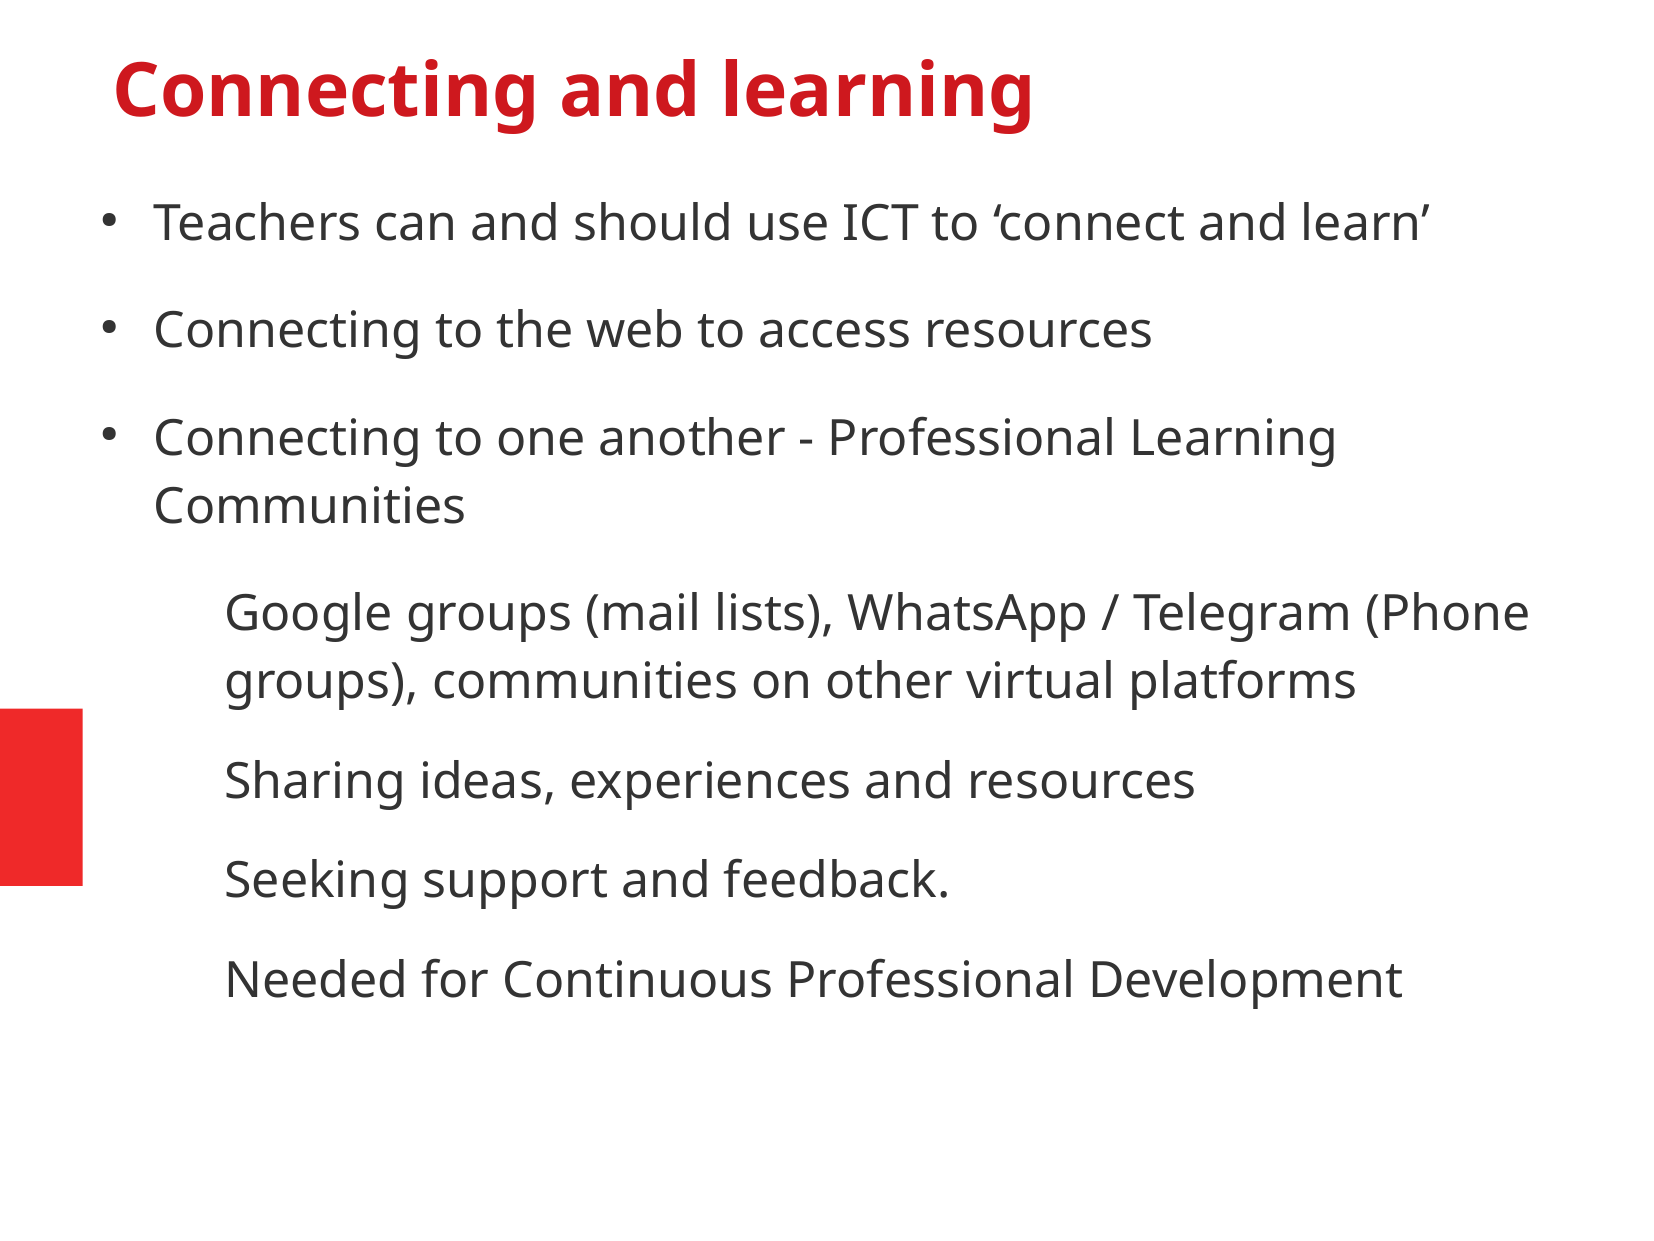

# Connecting and learning
Teachers can and should use ICT to ‘connect and learn’
Connecting to the web to access resources
Connecting to one another - Professional Learning Communities
Google groups (mail lists), WhatsApp / Telegram (Phone groups), communities on other virtual platforms
Sharing ideas, experiences and resources
Seeking support and feedback.
Needed for Continuous Professional Development